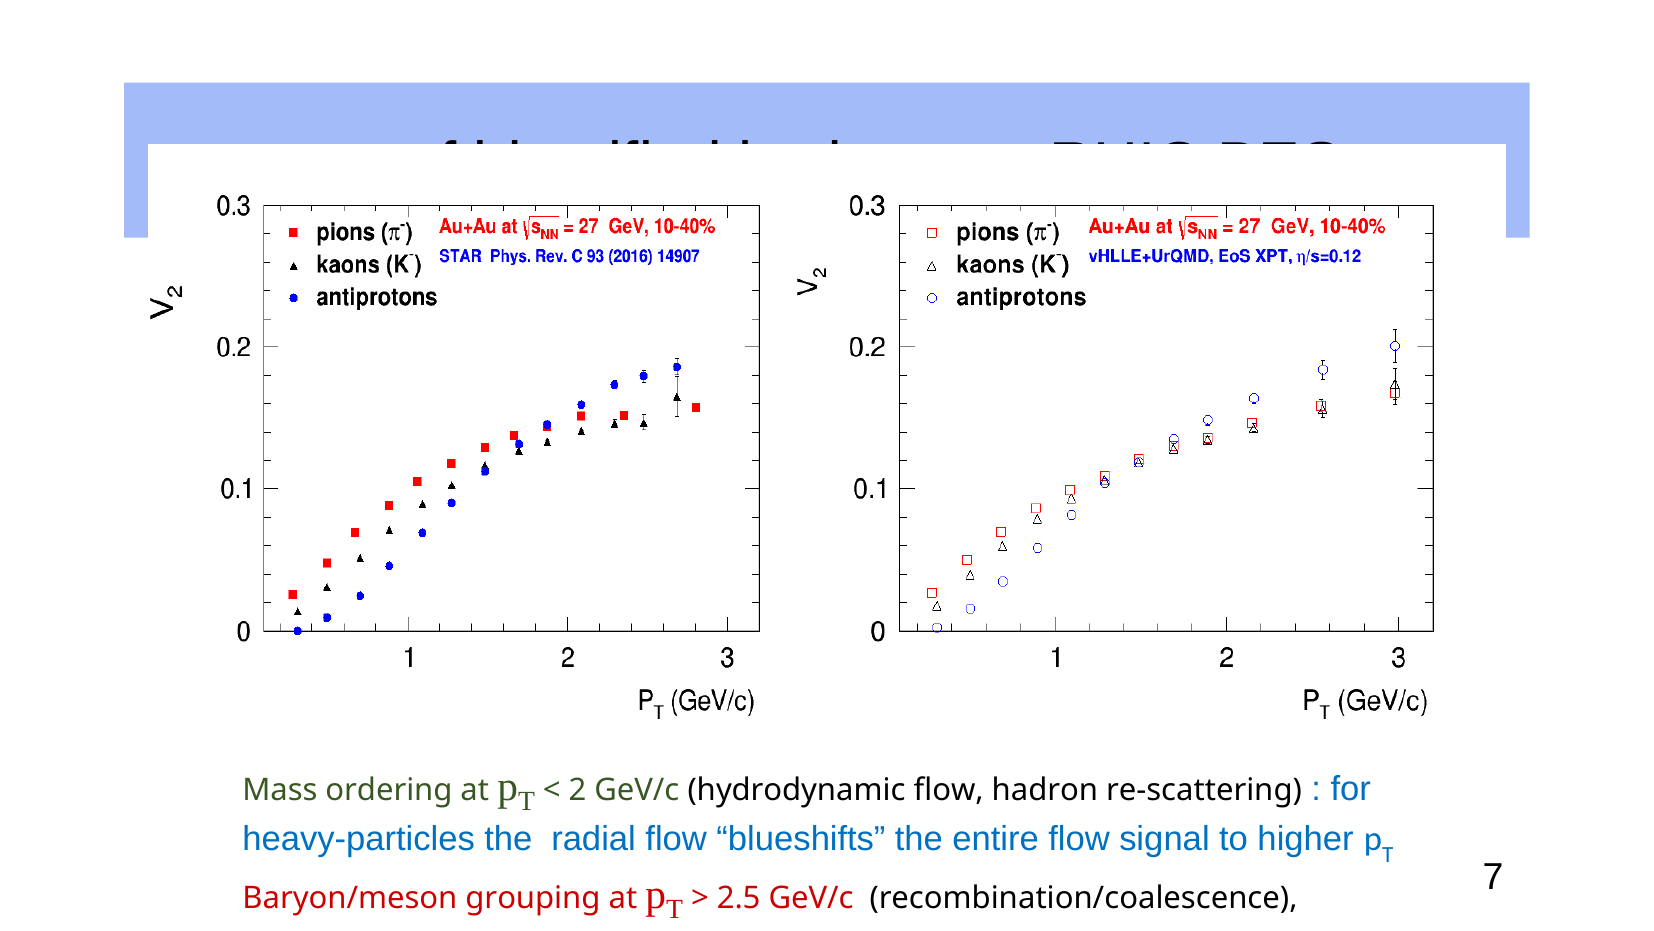

# V2 of identified hadrons at RHIC BES
Mass ordering at pT < 2 GeV/c (hydrodynamic flow, hadron re-scattering) : for heavy-particles the radial flow “blueshifts” the entire flow signal to higher pT
Baryon/meson grouping at pT > 2.5 GeV/c (recombination/coalescence),
7